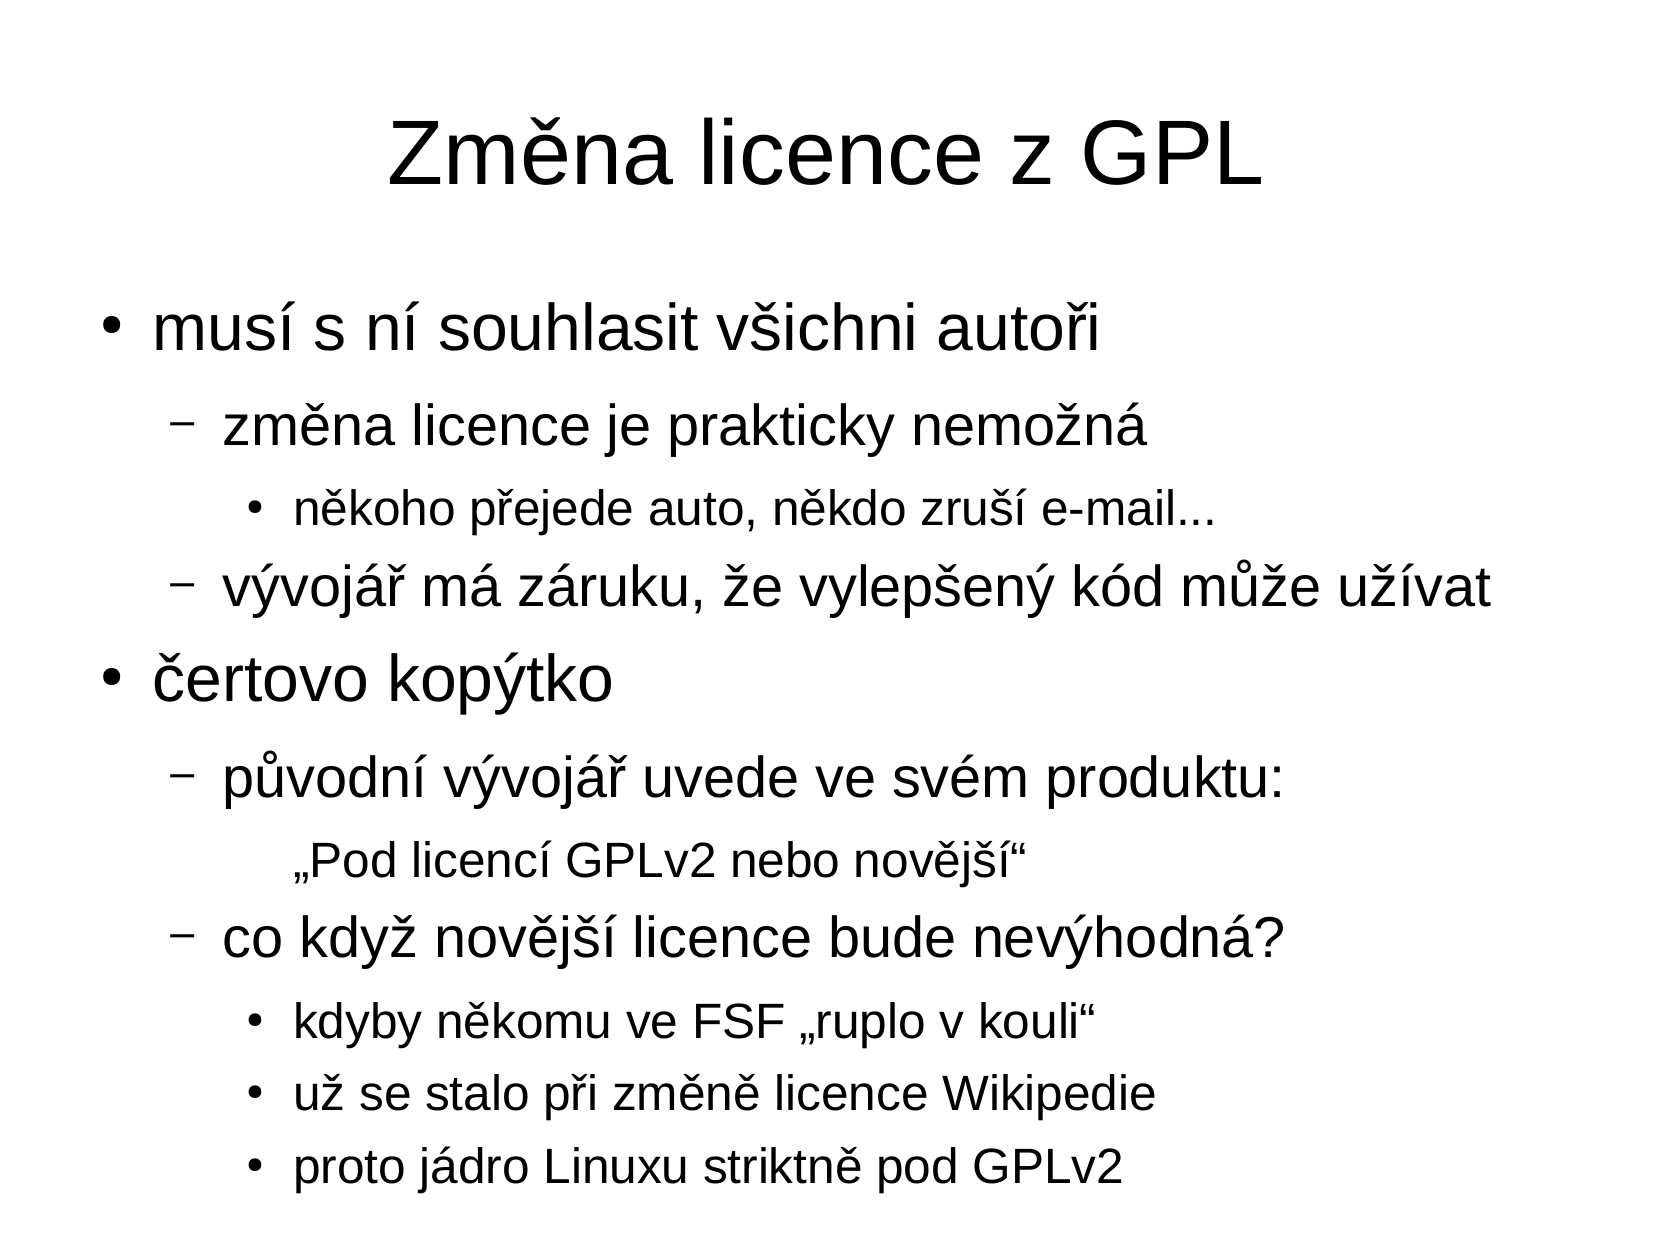

# Změna licence z GPL
musí s ní souhlasit všichni autoři
změna licence je prakticky nemožná
někoho přejede auto, někdo zruší e-mail...
vývojář má záruku, že vylepšený kód může užívat
čertovo kopýtko
původní vývojář uvede ve svém produktu:
„Pod licencí GPLv2 nebo novější“
co když novější licence bude nevýhodná?
kdyby někomu ve FSF „ruplo v kouli“
už se stalo při změně licence Wikipedie
proto jádro Linuxu striktně pod GPLv2